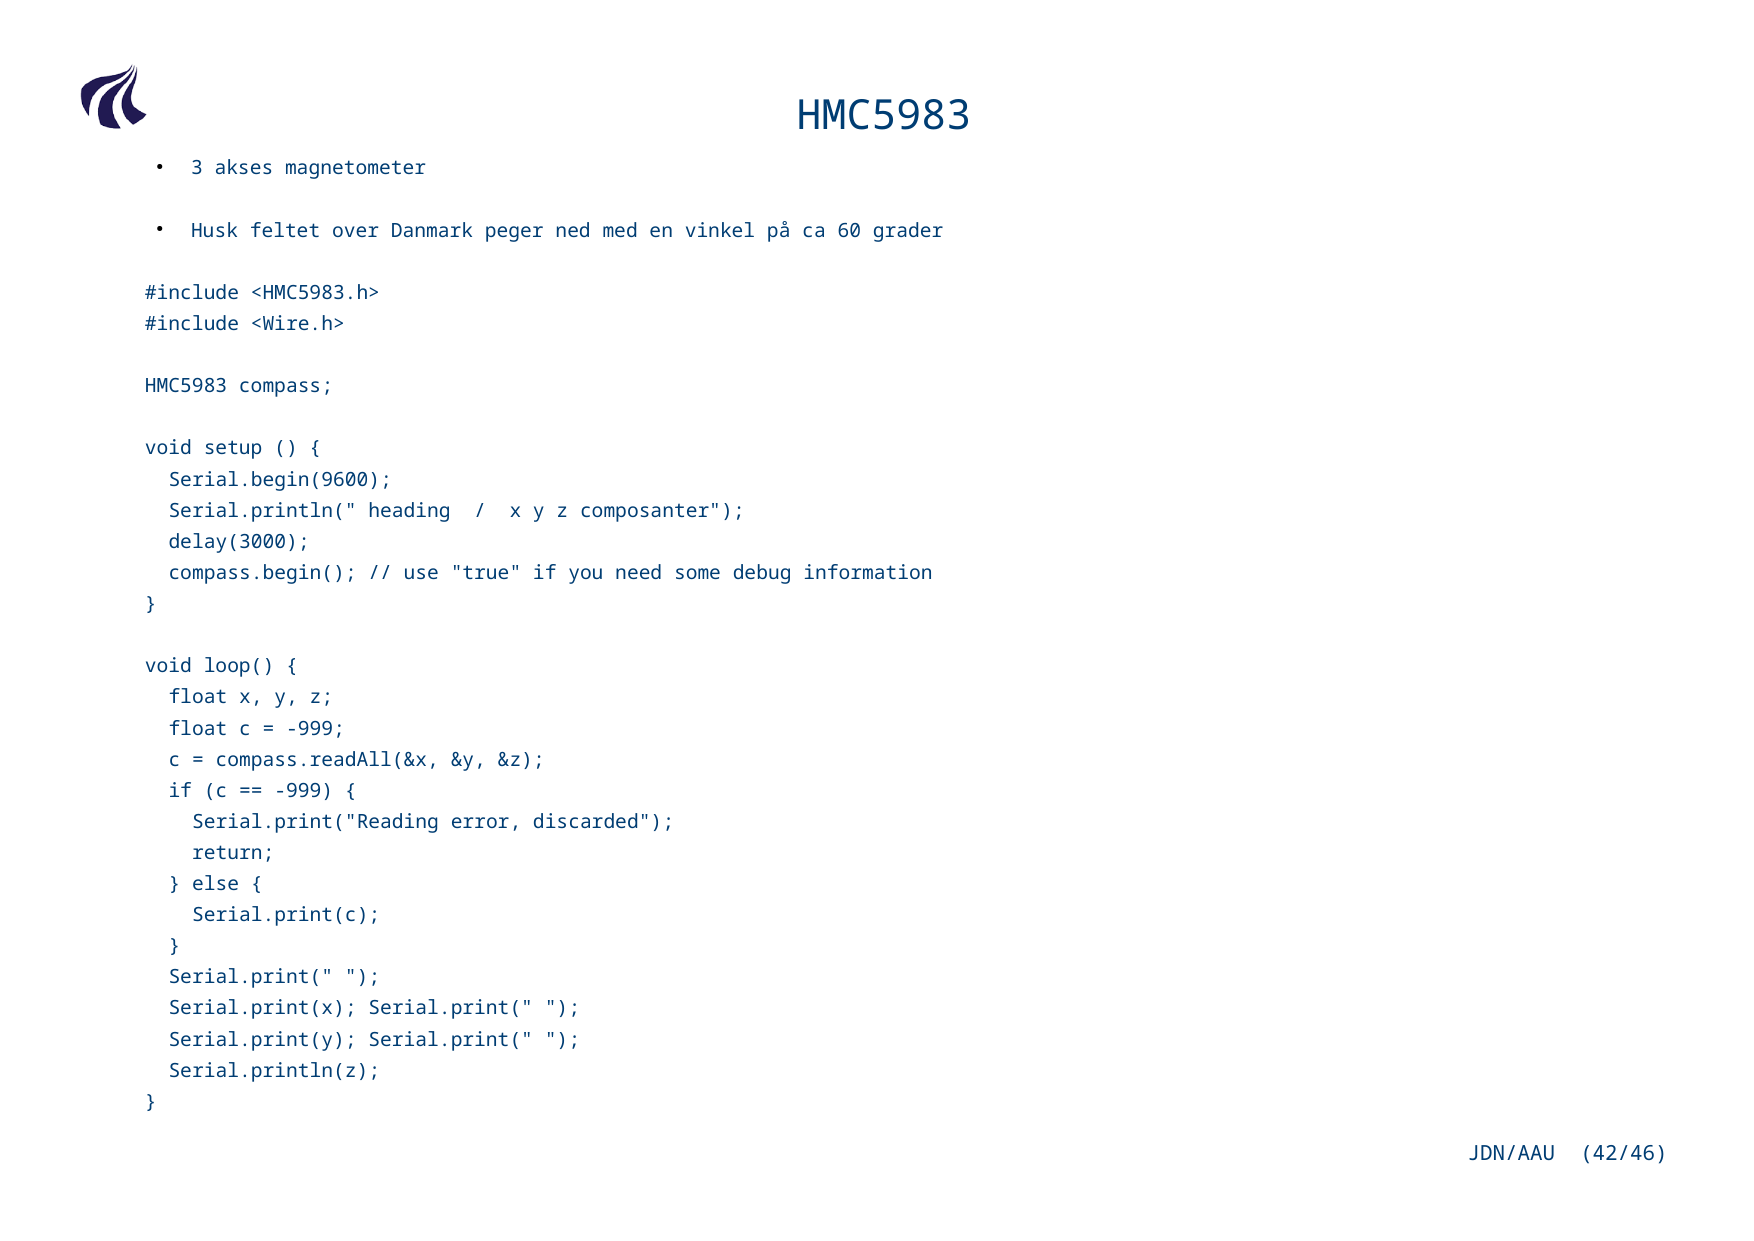

# HMC5983
3 akses magnetometer
Husk feltet over Danmark peger ned med en vinkel på ca 60 grader
#include <HMC5983.h>
#include <Wire.h>
HMC5983 compass;
void setup () {
 Serial.begin(9600);
 Serial.println(" heading / x y z composanter");
 delay(3000);
 compass.begin(); // use "true" if you need some debug information
}
void loop() {
 float x, y, z;
 float c = -999;
 c = compass.readAll(&x, &y, &z);
 if (c == -999) {
 Serial.print("Reading error, discarded");
 return;
 } else {
 Serial.print(c);
 }
 Serial.print(" ");
 Serial.print(x); Serial.print(" ");
 Serial.print(y); Serial.print(" ");
 Serial.println(z);
}